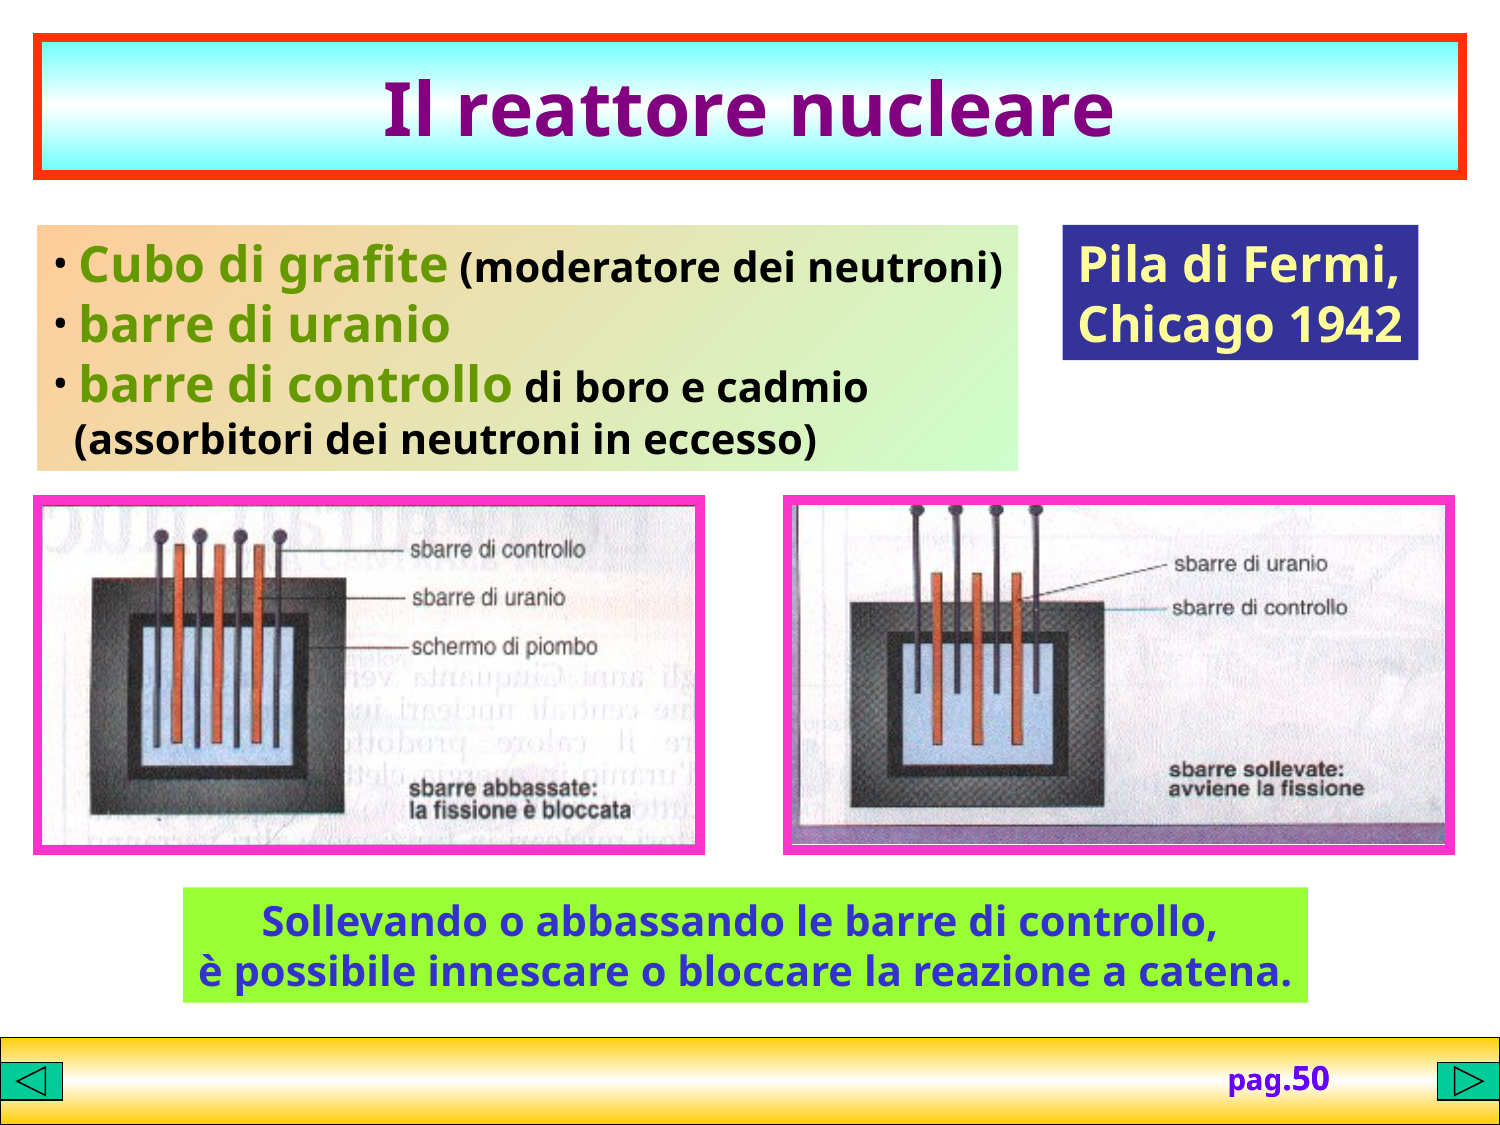

# Il reattore nucleare
 Cubo di grafite (moderatore dei neutroni)
 barre di uranio
 barre di controllo di boro e cadmio
 (assorbitori dei neutroni in eccesso)
Pila di Fermi,
Chicago 1942
Sollevando o abbassando le barre di controllo,
è possibile innescare o bloccare la reazione a catena.
pag.
50